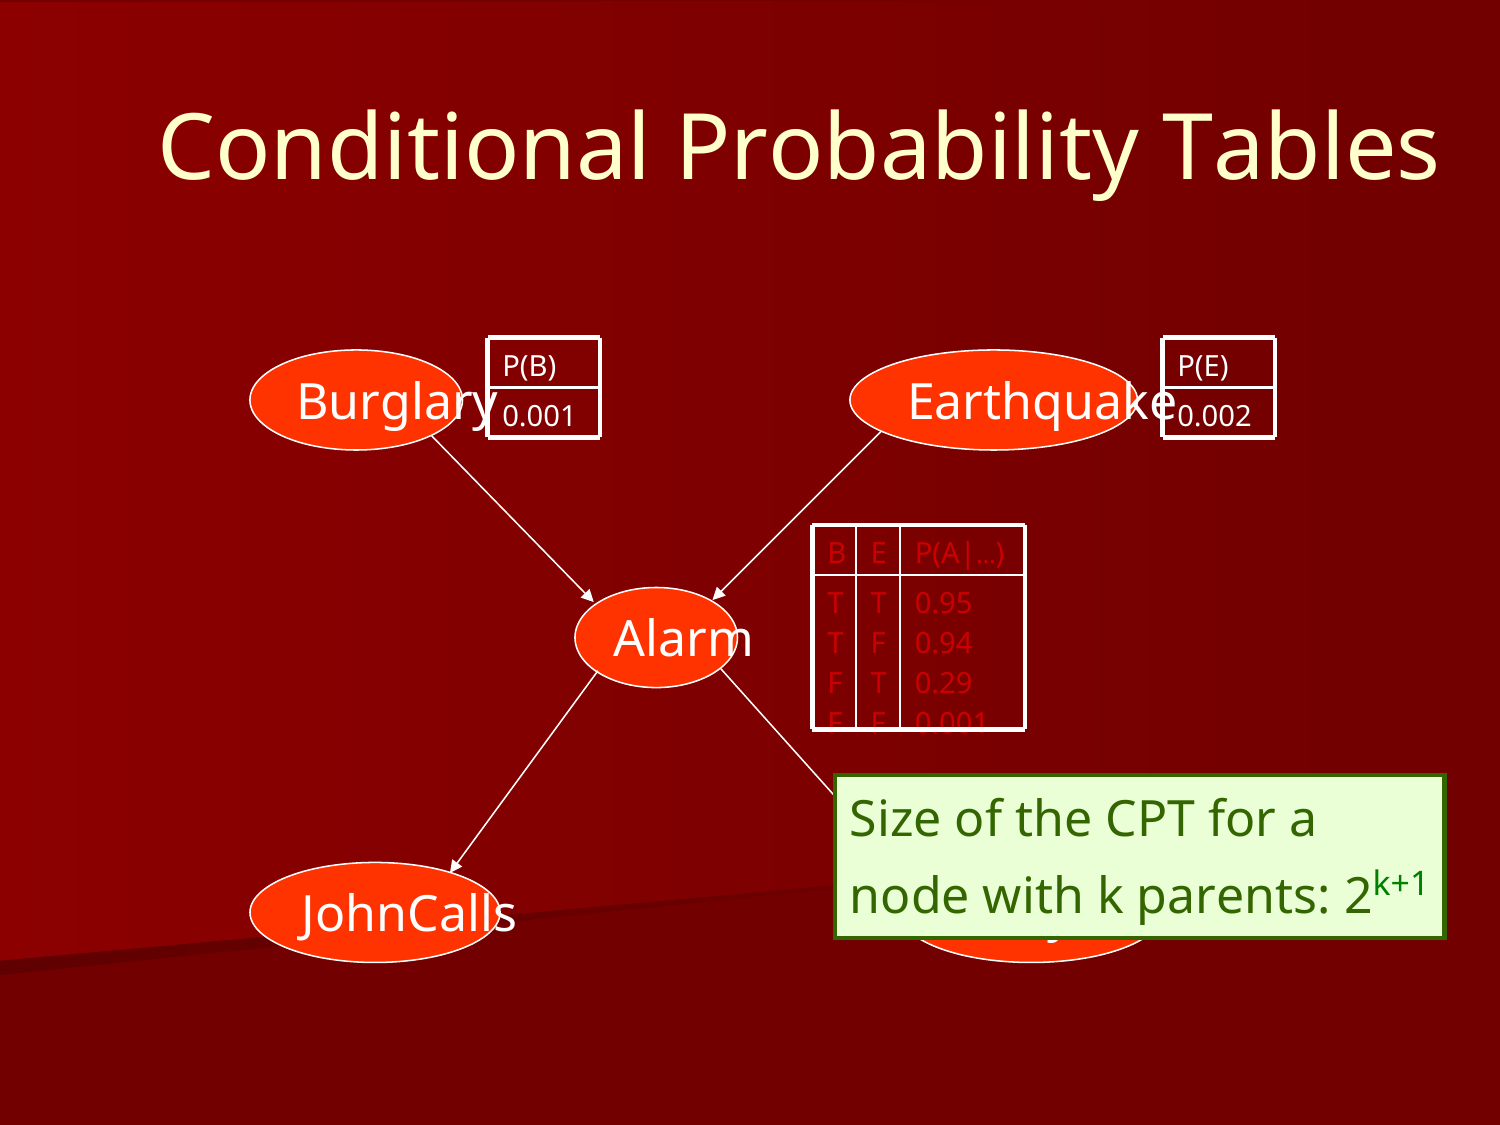

# Conditional Probability Tables
P(B)
0.001
P(E)
0.002
Burglary
Earthquake
Alarm
JohnCalls
MaryCalls
B
E
P(A|…)
TTFF
TFTF
0.95
0.94
0.29
0.001
Size of the CPT for a
node with k parents: 2k+1